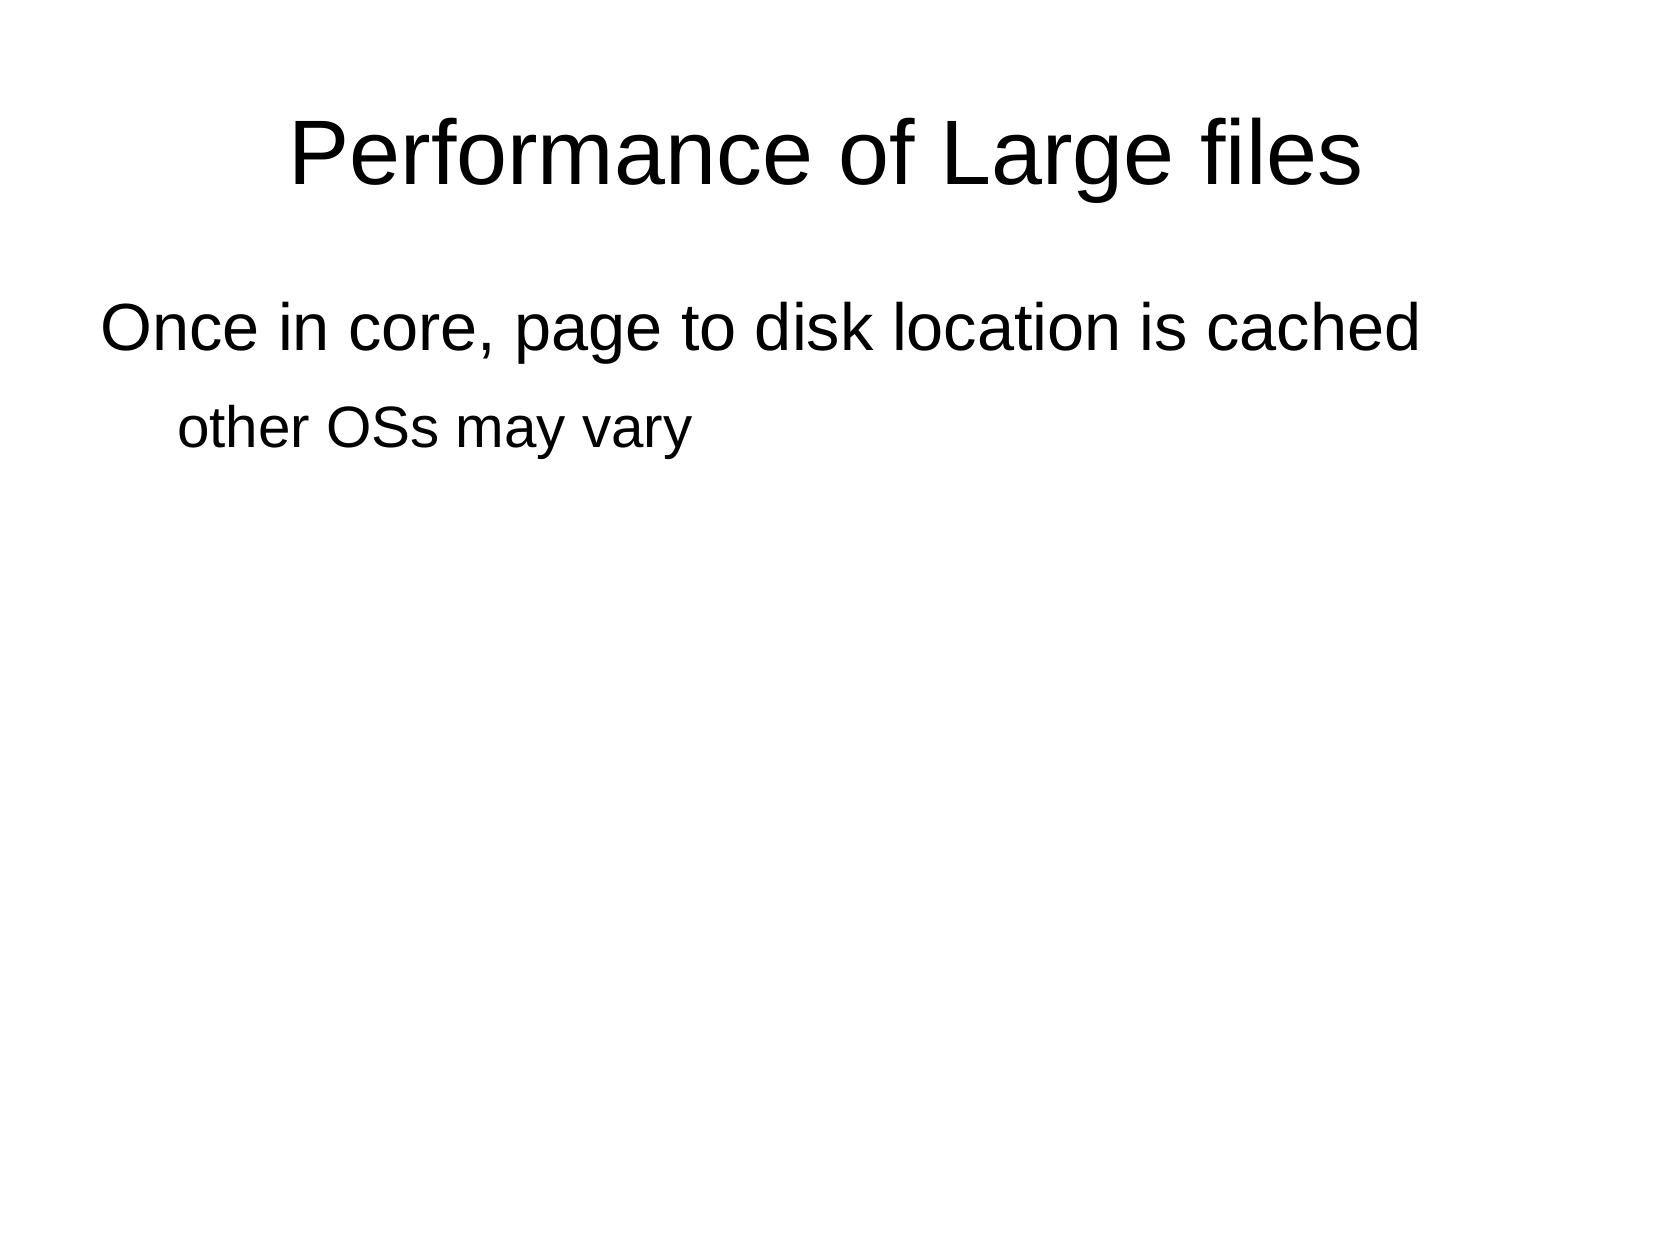

# Performance of Large files
Once in core, page to disk location is cached
other OSs may vary